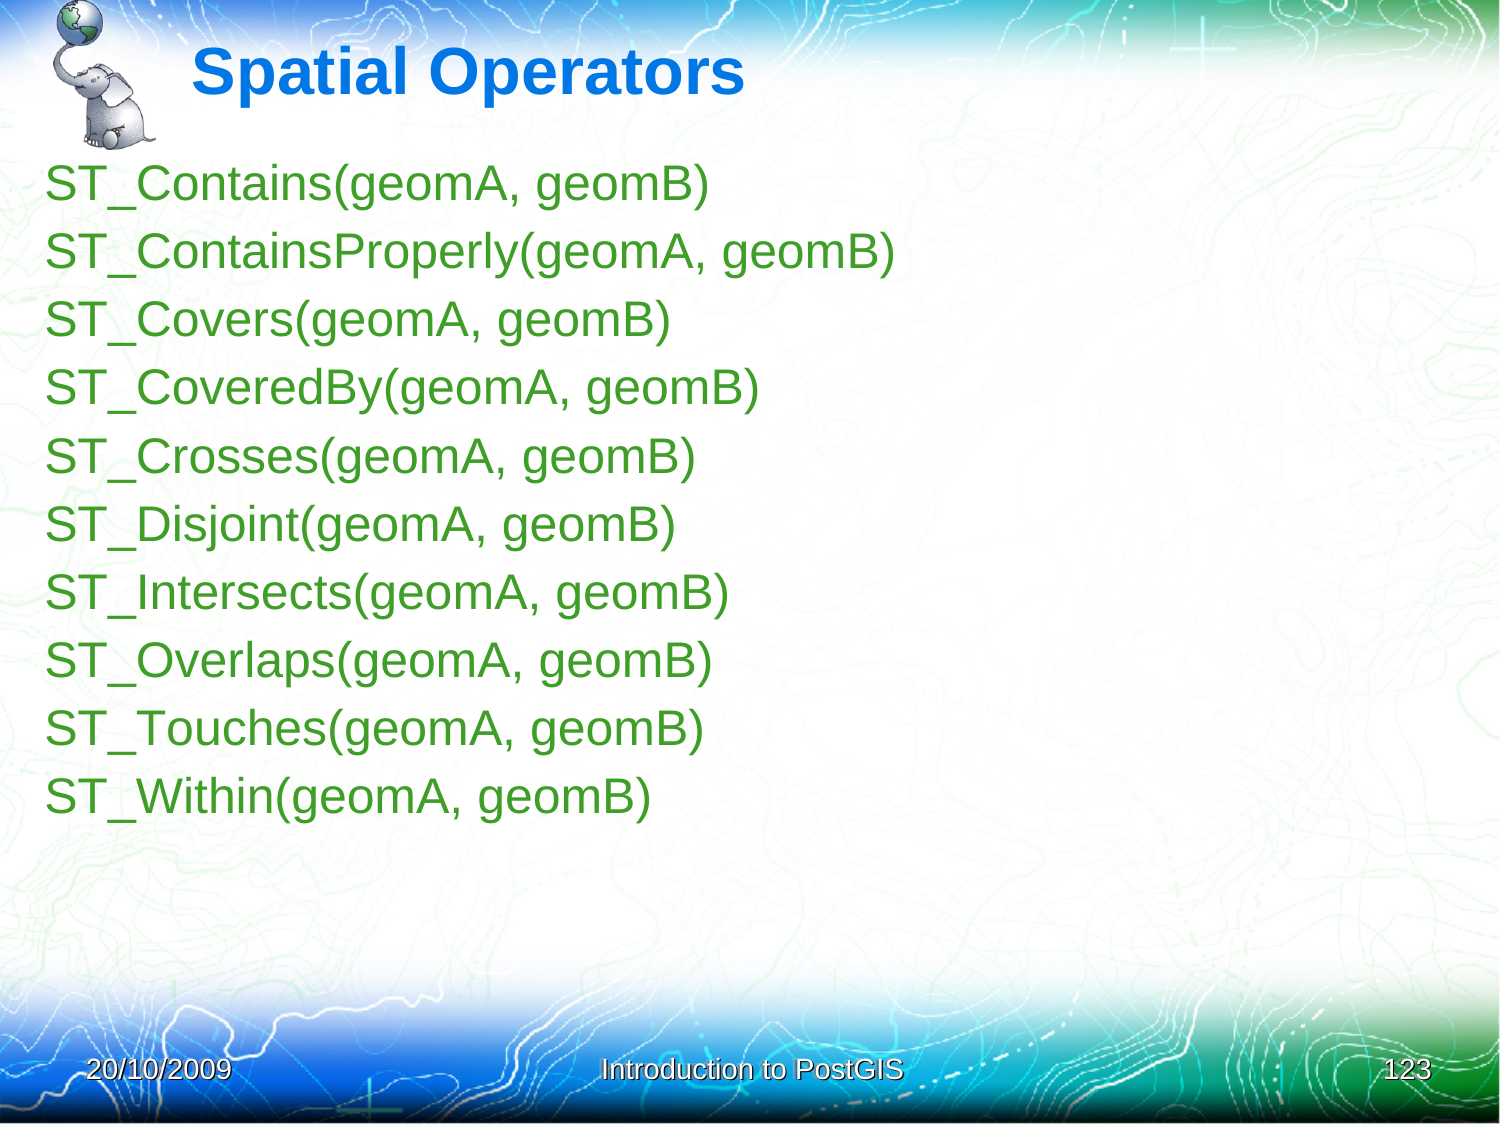

# Spatial Operators
ST_Contains(geomA, geomB)
ST_ContainsProperly(geomA, geomB)
ST_Covers(geomA, geomB)
ST_CoveredBy(geomA, geomB)
ST_Crosses(geomA, geomB)
ST_Disjoint(geomA, geomB)
ST_Intersects(geomA, geomB)
ST_Overlaps(geomA, geomB)
ST_Touches(geomA, geomB)
ST_Within(geomA, geomB)
20/10/2009
Introduction to PostGIS
123